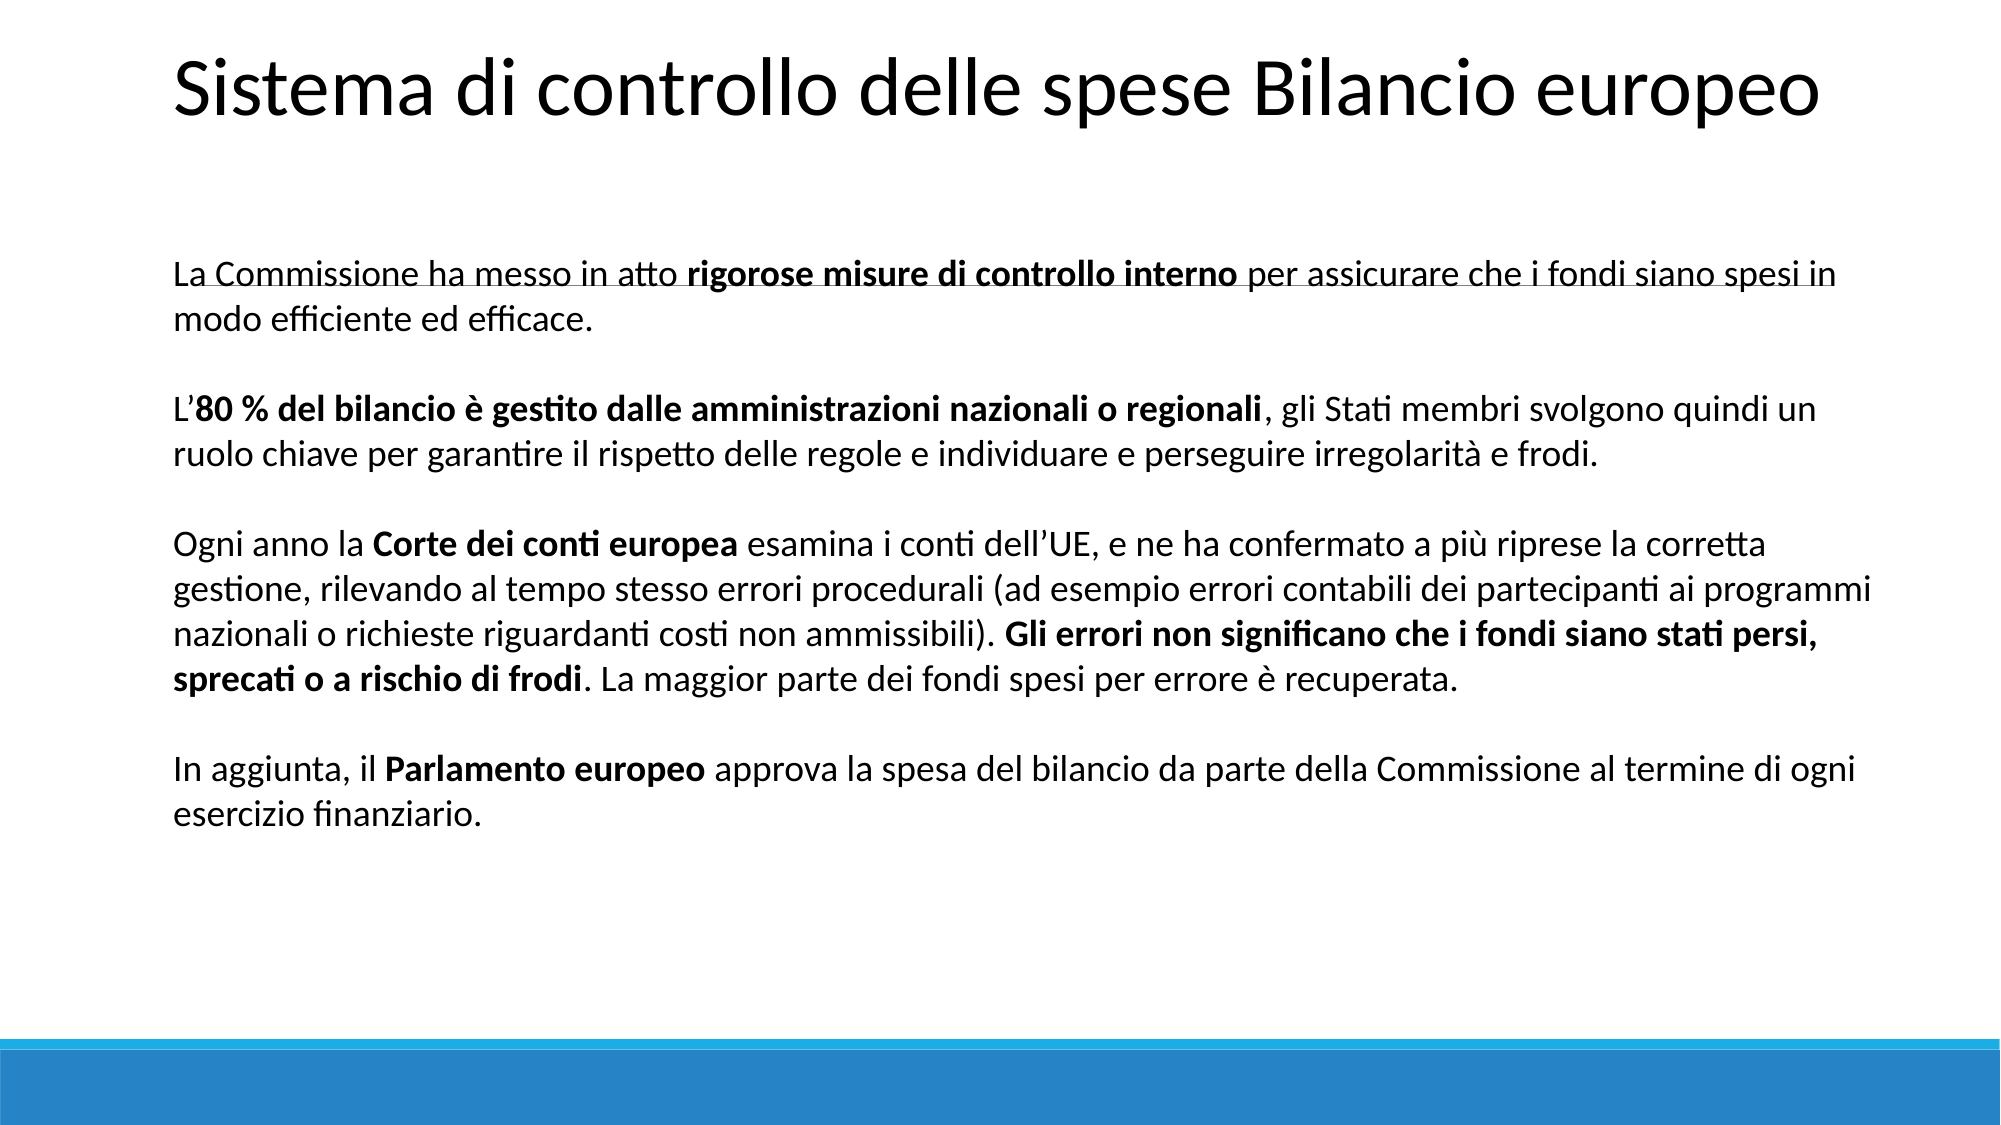

Sistema di controllo delle spese Bilancio europeo
La Commissione ha messo in atto rigorose misure di controllo interno per assicurare che i fondi siano spesi in modo efficiente ed efficace.
L’80 % del bilancio è gestito dalle amministrazioni nazionali o regionali, gli Stati membri svolgono quindi un ruolo chiave per garantire il rispetto delle regole e individuare e perseguire irregolarità e frodi.
Ogni anno la Corte dei conti europea esamina i conti dell’UE, e ne ha confermato a più riprese la corretta gestione, rilevando al tempo stesso errori procedurali (ad esempio errori contabili dei partecipanti ai programmi nazionali o richieste riguardanti costi non ammissibili). Gli errori non significano che i fondi siano stati persi, sprecati o a rischio di frodi. La maggior parte dei fondi spesi per errore è recuperata.
In aggiunta, il Parlamento europeo approva la spesa del bilancio da parte della Commissione al termine di ogni esercizio finanziario.